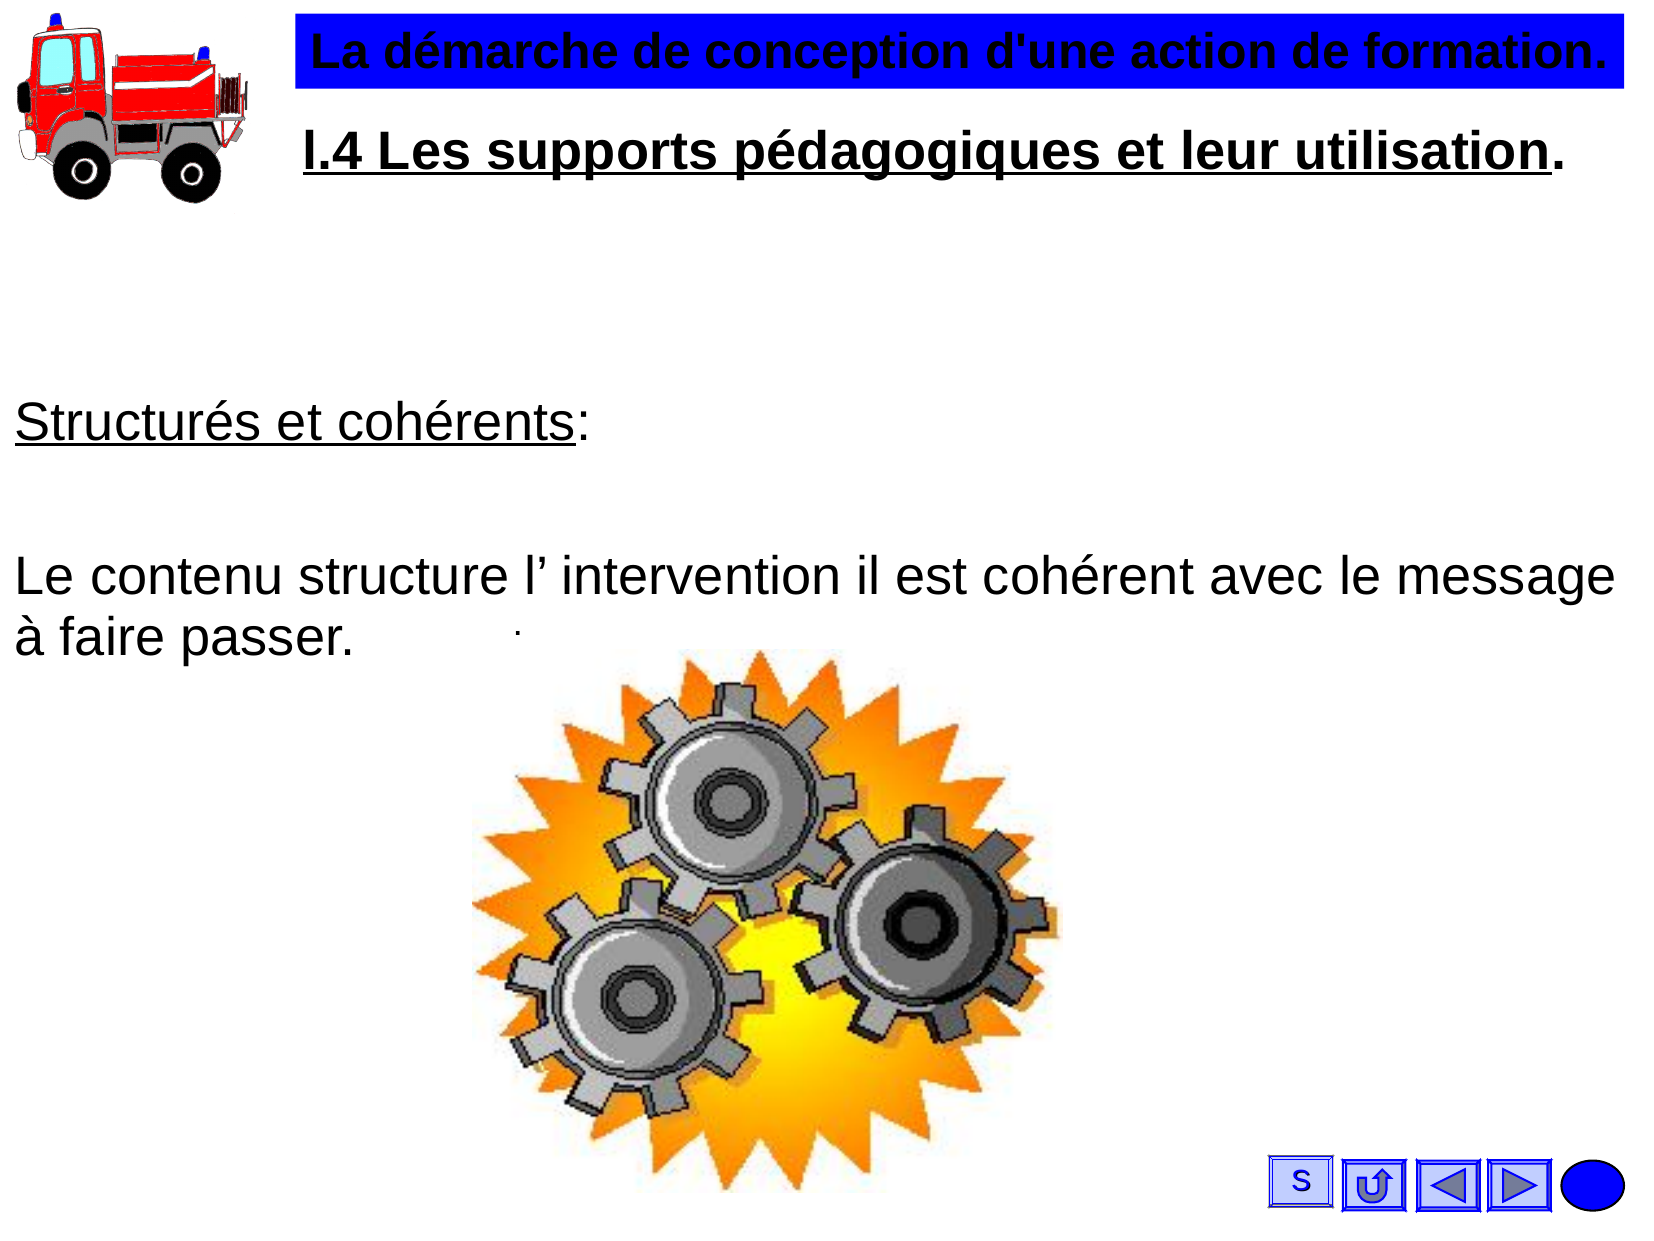

La démarche de conception d'une action de formation.
l.4 Les supports pédagogiques et leur utilisation.
Structurés et cohérents:
Le contenu structure l’ intervention il est cohérent avec le message à faire passer.
#
.